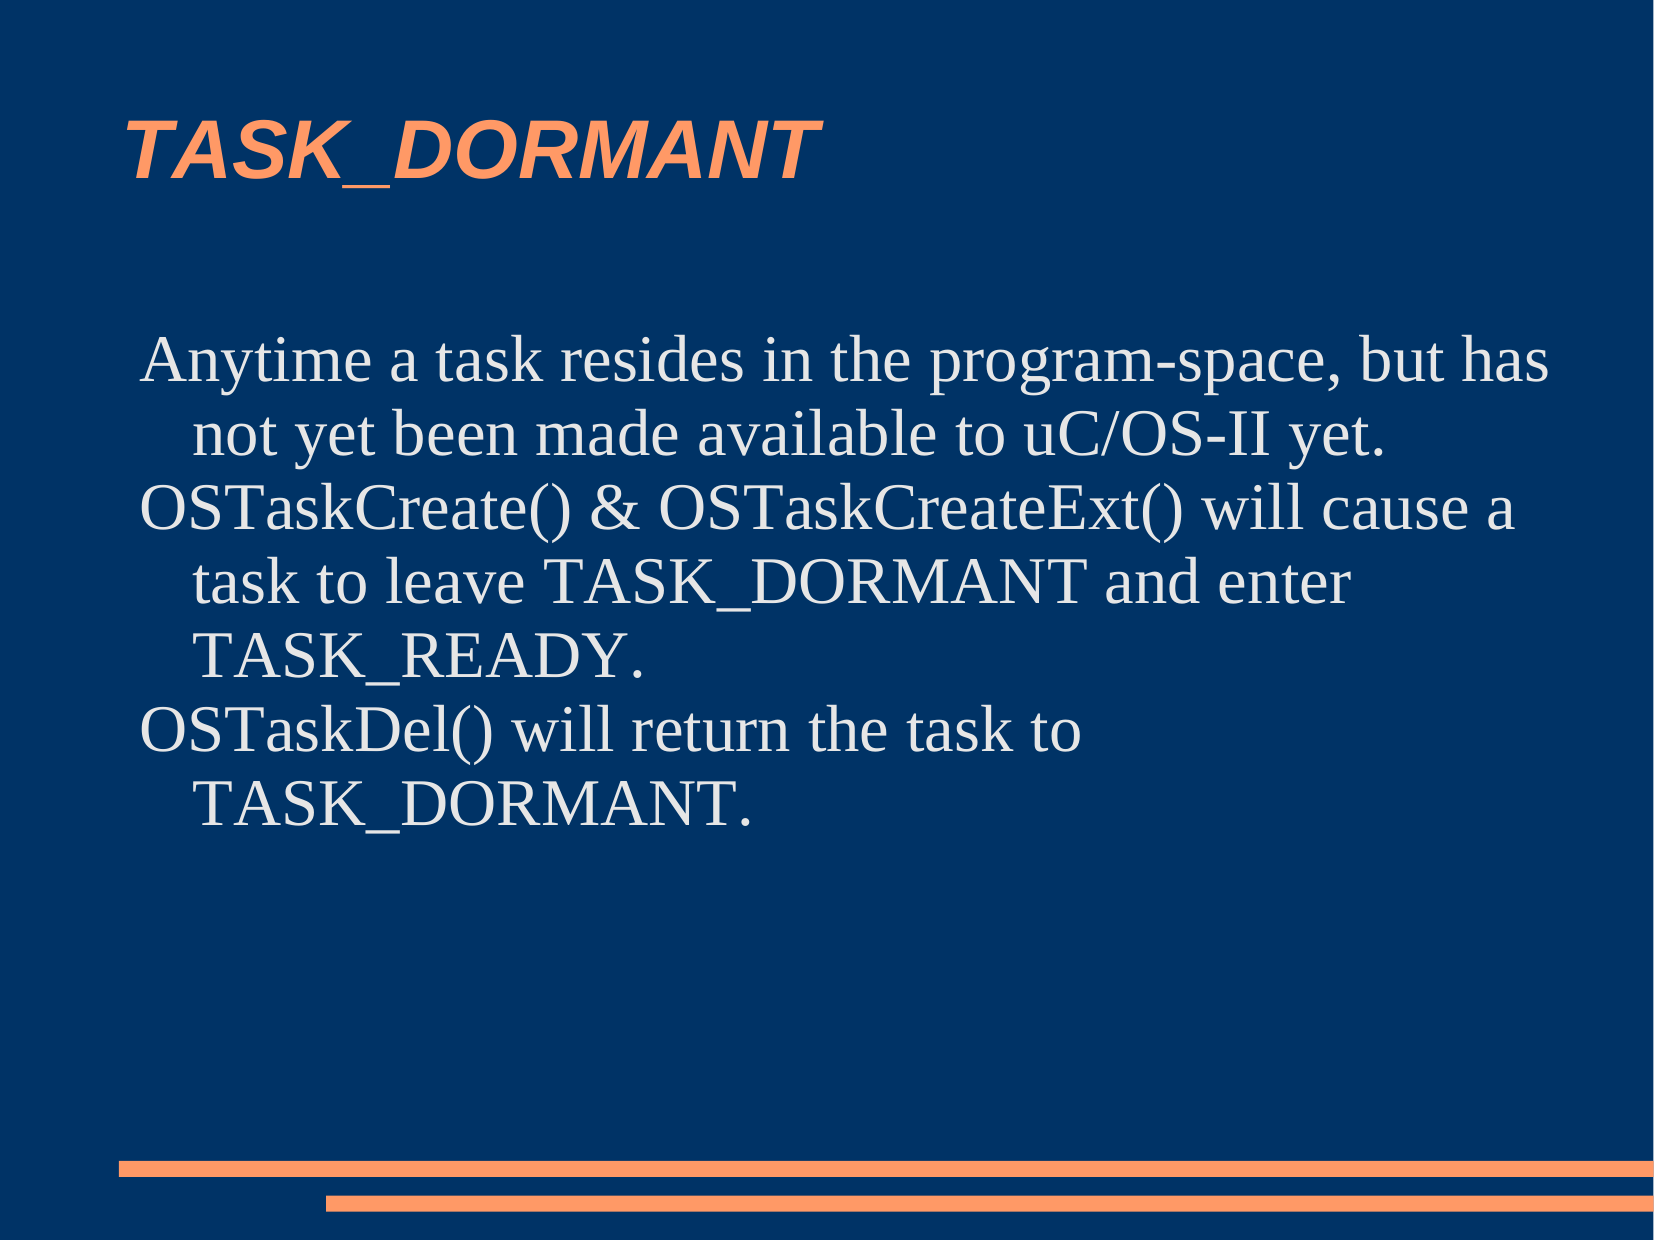

# TASK_DORMANT
Anytime a task resides in the program-space, but has not yet been made available to uC/OS-II yet.
OSTaskCreate() & OSTaskCreateExt() will cause a task to leave TASK_DORMANT and enter TASK_READY.
OSTaskDel() will return the task to TASK_DORMANT.